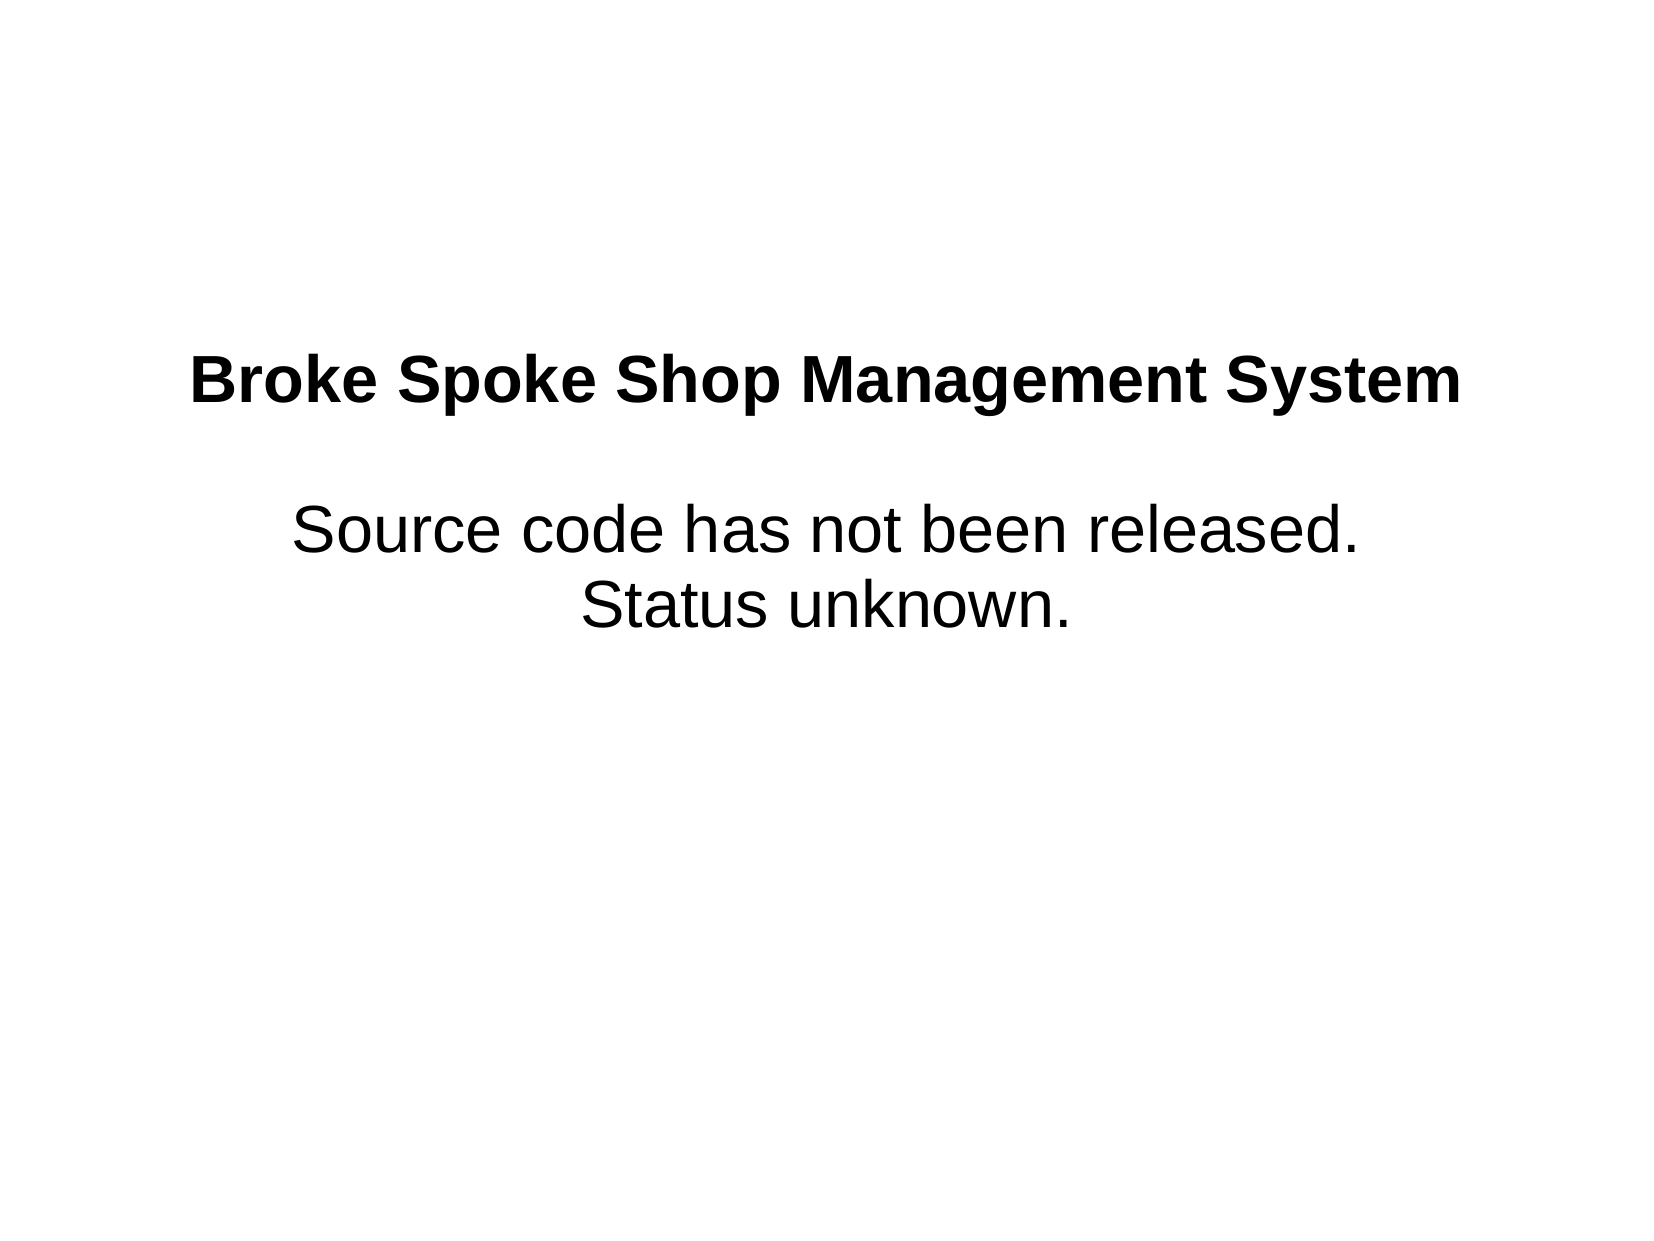

# Broke Spoke Shop Management System
Source code has not been released.
Status unknown.